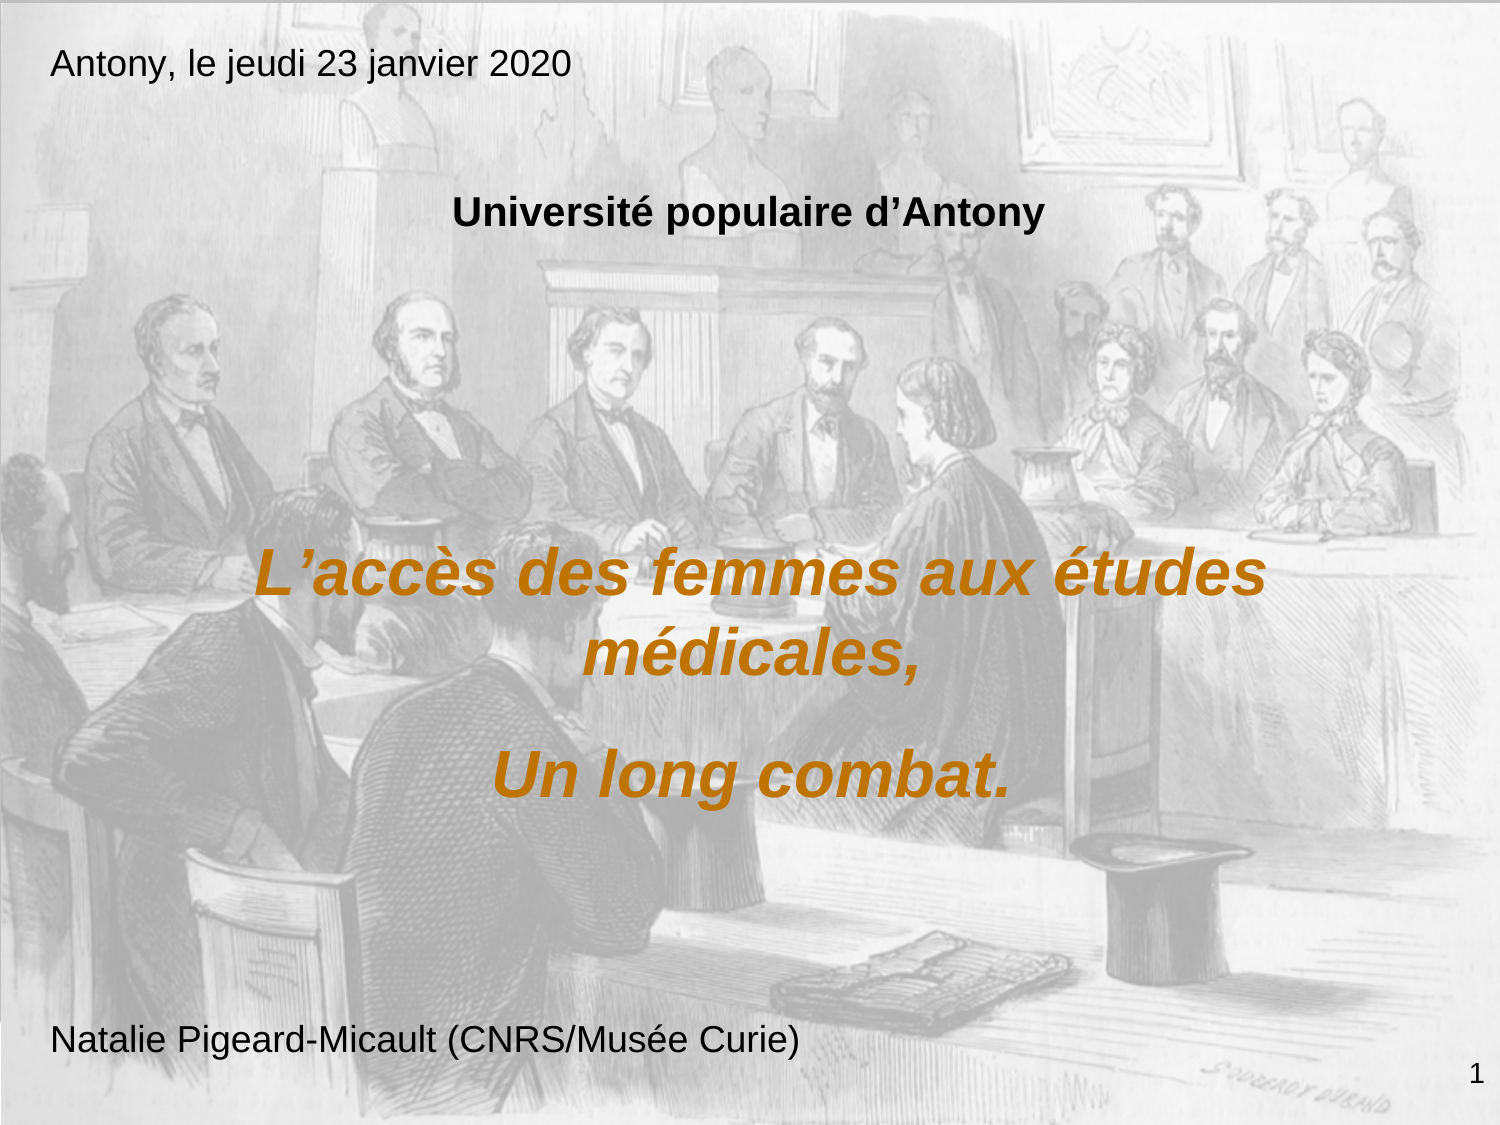

Antony, le jeudi 23 janvier 2020
Université populaire d’Antony
L’accès des femmes aux études médicales,
Un long combat.
Natalie Pigeard-Micault (CNRS/Musée Curie)